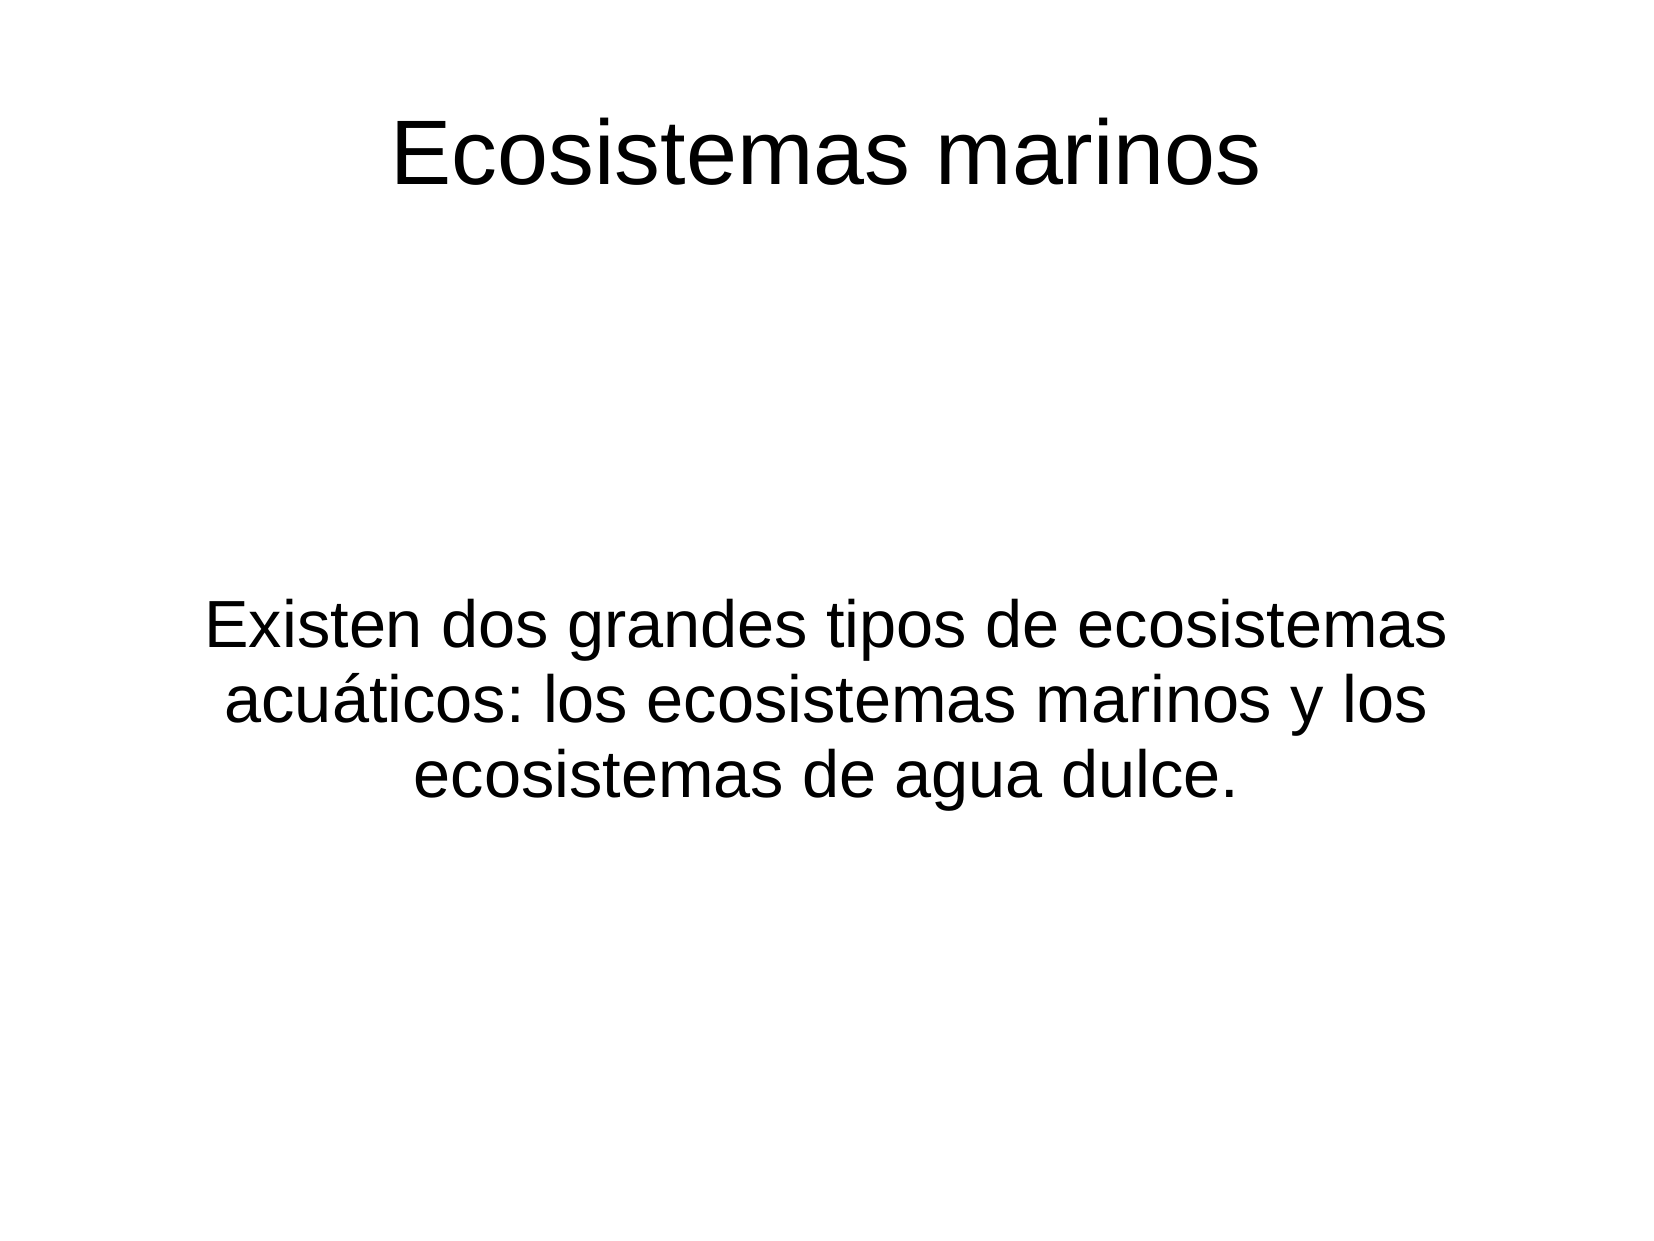

# Ecosistemas marinos
Existen dos grandes tipos de ecosistemas acuáticos: los ecosistemas marinos y los ecosistemas de agua dulce.